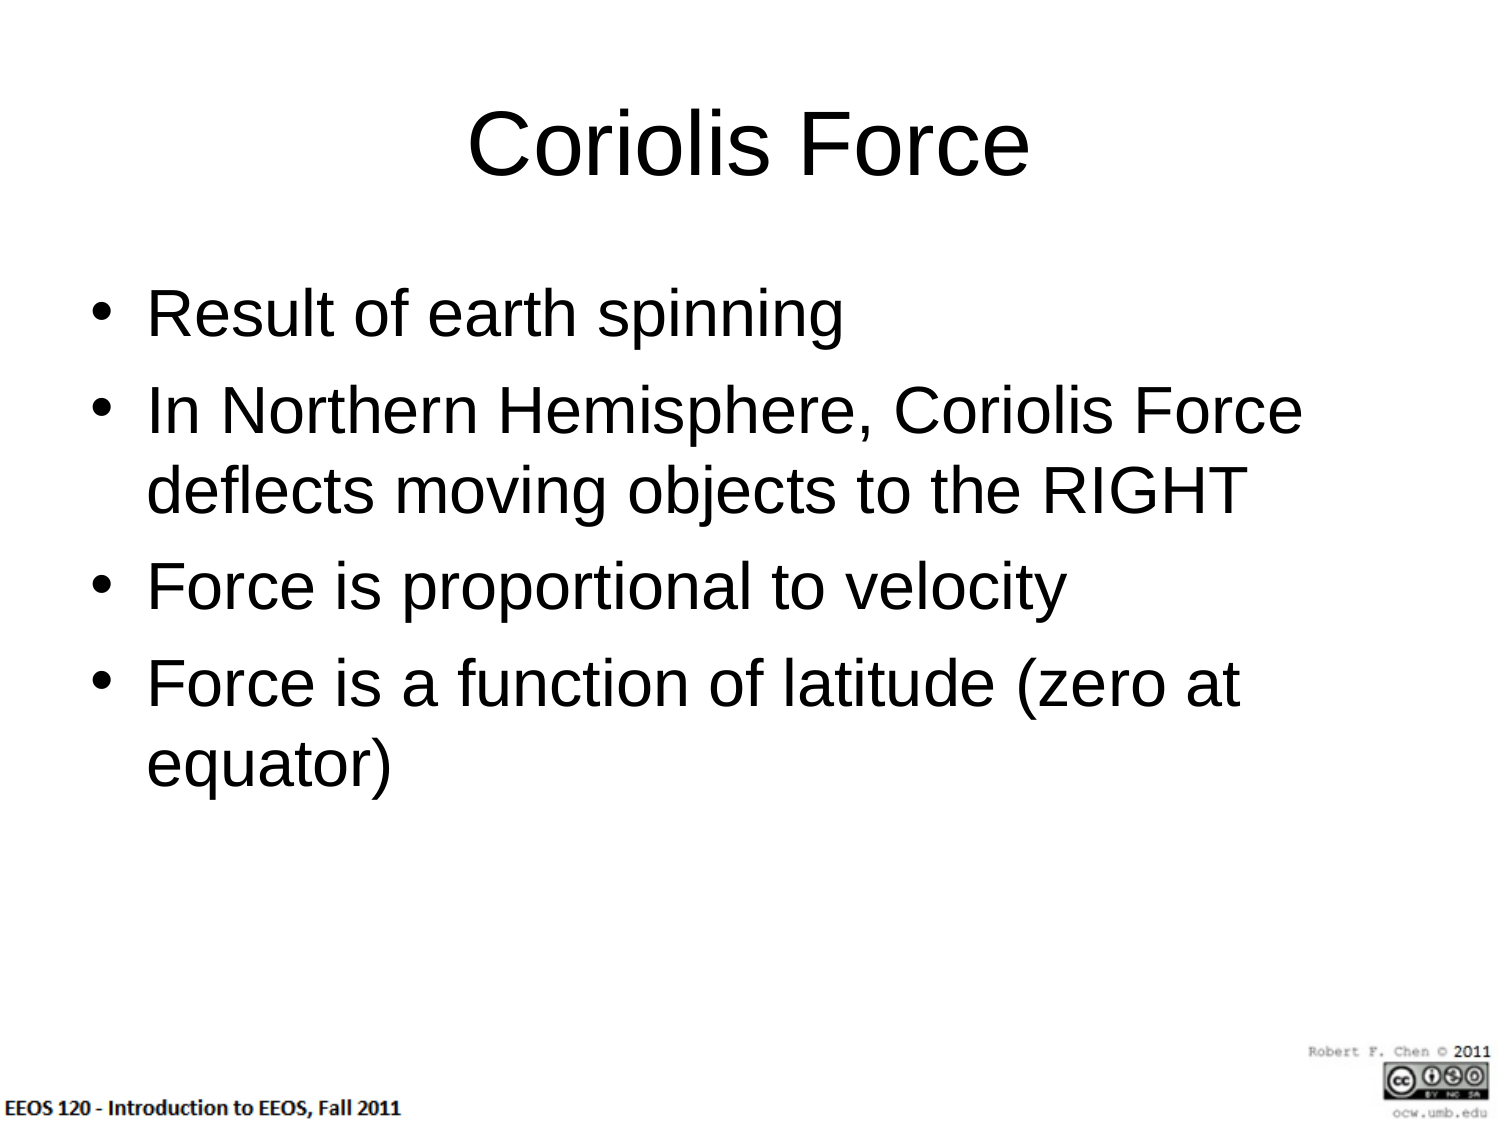

# Coriolis Force
Result of earth spinning
In Northern Hemisphere, Coriolis Force deflects moving objects to the RIGHT
Force is proportional to velocity
Force is a function of latitude (zero at equator)